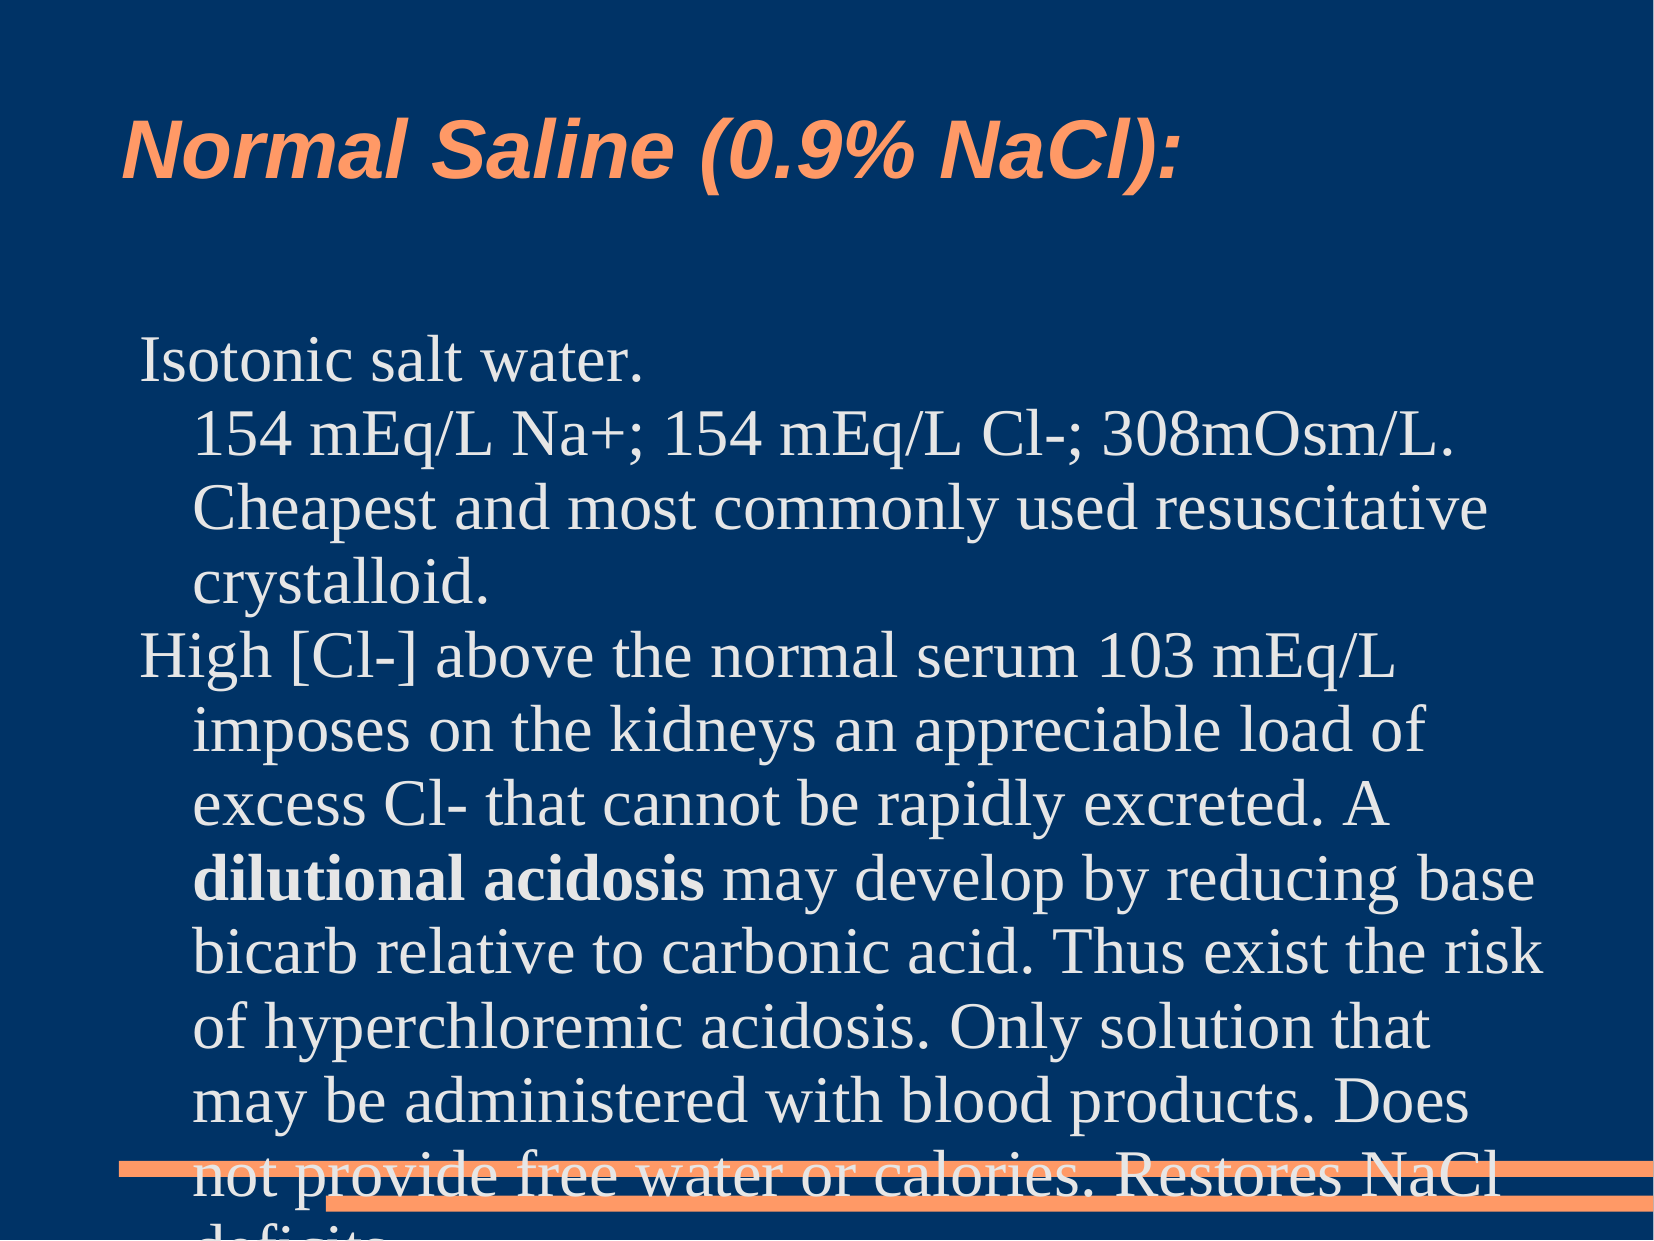

# Normal Saline (0.9% NaCl):
Isotonic salt water.
154 mEq/L Na+; 154 mEq/L Cl-; 308mOsm/L. Cheapest and most commonly used resuscitative crystalloid.
High [Cl-] above the normal serum 103 mEq/L imposes on the kidneys an appreciable load of excess Cl- that cannot be rapidly excreted. A dilutional acidosis may develop by reducing base bicarb relative to carbonic acid. Thus exist the risk of hyperchloremic acidosis. Only solution that may be administered with blood products. Does not provide free water or calories. Restores NaCl deficits.